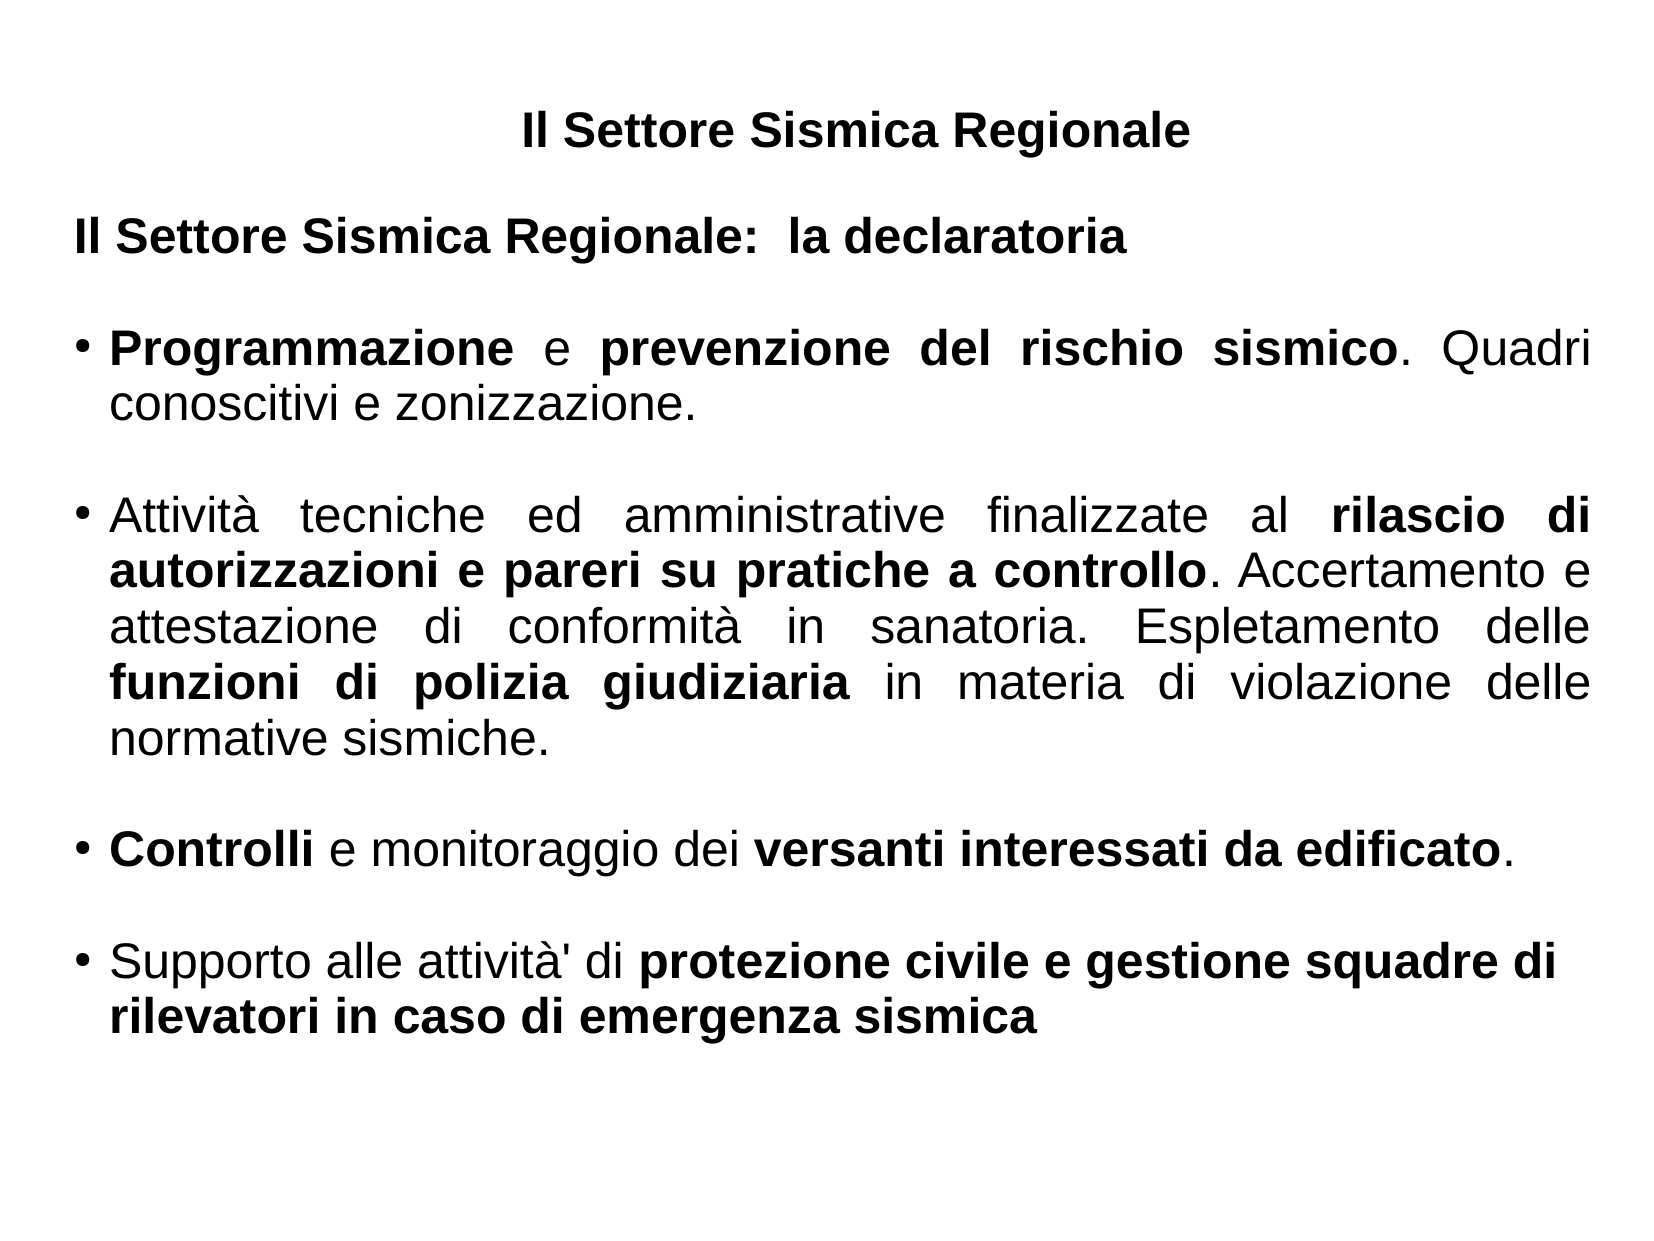

Il Settore Sismica Regionale
Il Settore Sismica Regionale: la declaratoria
Programmazione e prevenzione del rischio sismico. Quadri conoscitivi e zonizzazione.
Attività tecniche ed amministrative finalizzate al rilascio di autorizzazioni e pareri su pratiche a controllo. Accertamento e attestazione di conformità in sanatoria. Espletamento delle funzioni di polizia giudiziaria in materia di violazione delle normative sismiche.
Controlli e monitoraggio dei versanti interessati da edificato.
Supporto alle attività' di protezione civile e gestione squadre di rilevatori in caso di emergenza sismica